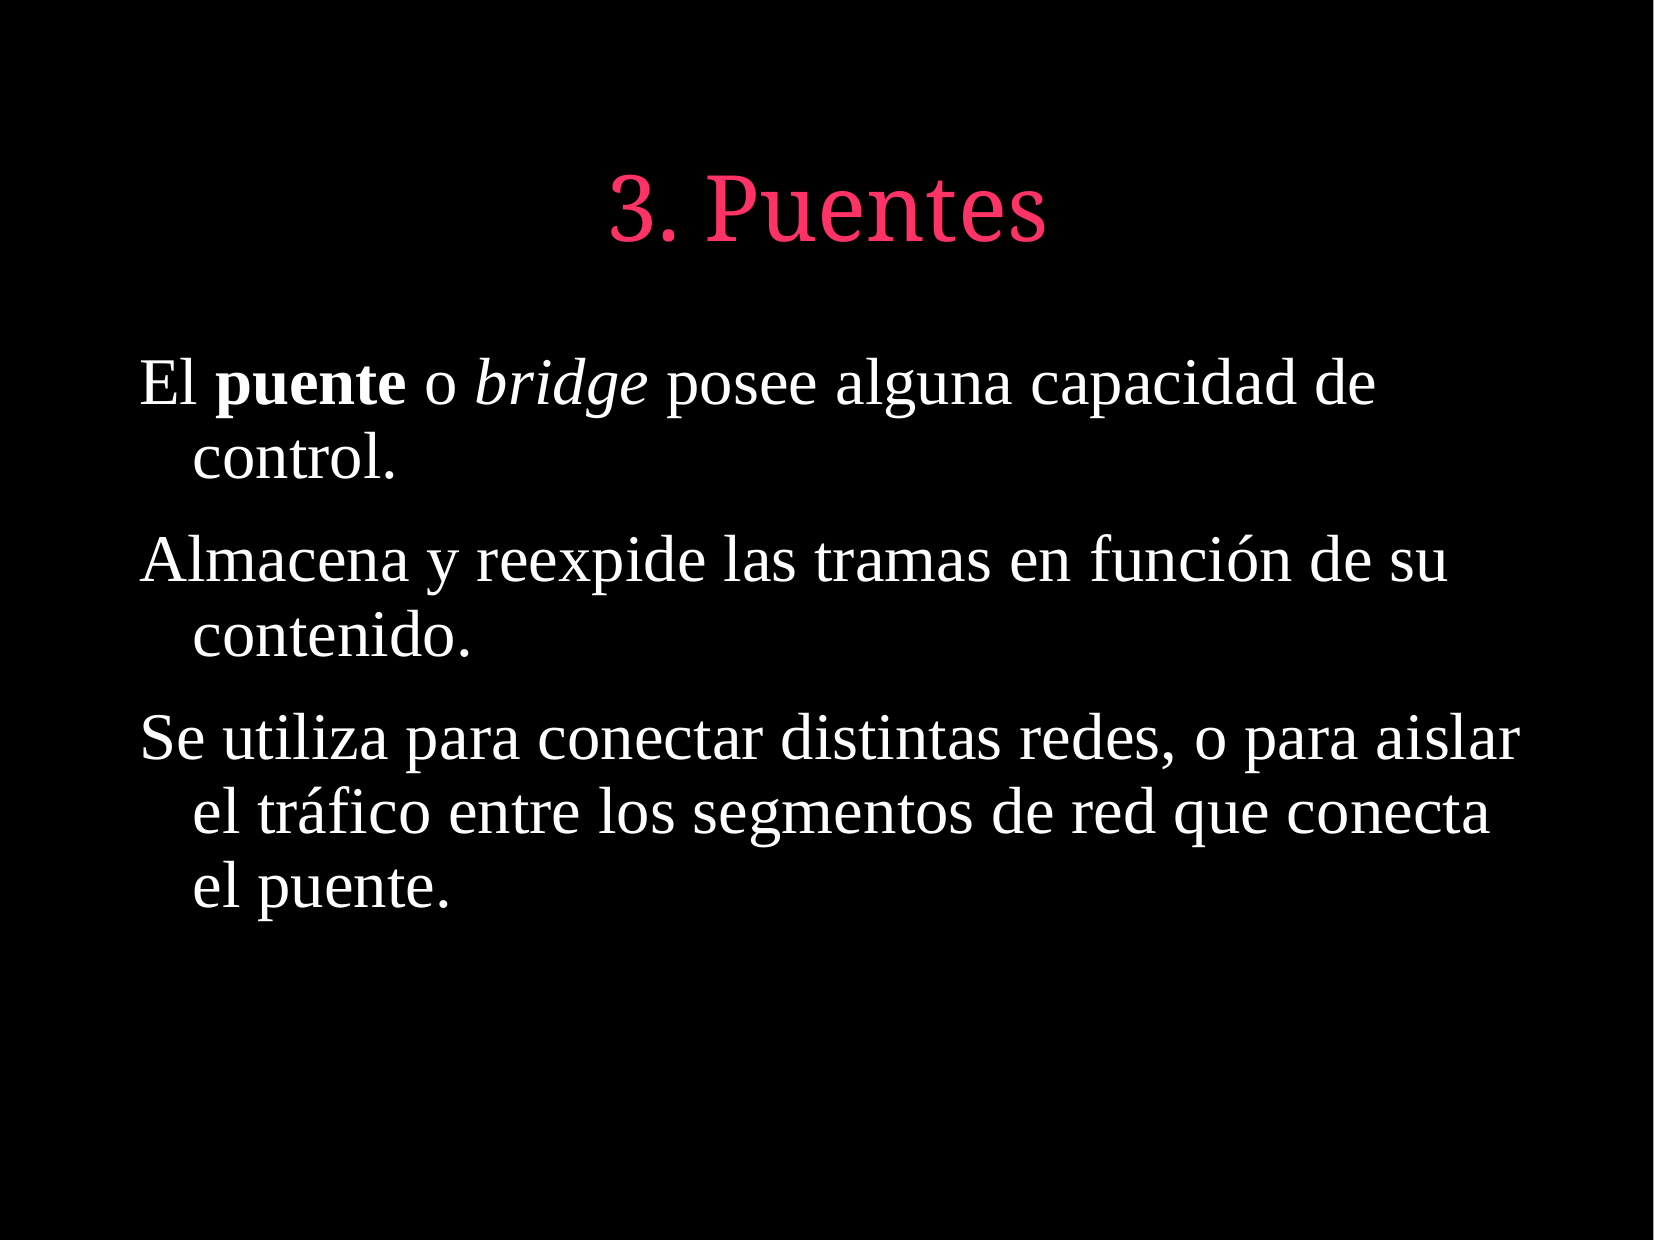

# 3. Puentes
El puente o bridge posee alguna capacidad de control.
Almacena y reexpide las tramas en función de su contenido.
Se utiliza para conectar distintas redes, o para aislar el tráfico entre los segmentos de red que conecta el puente.